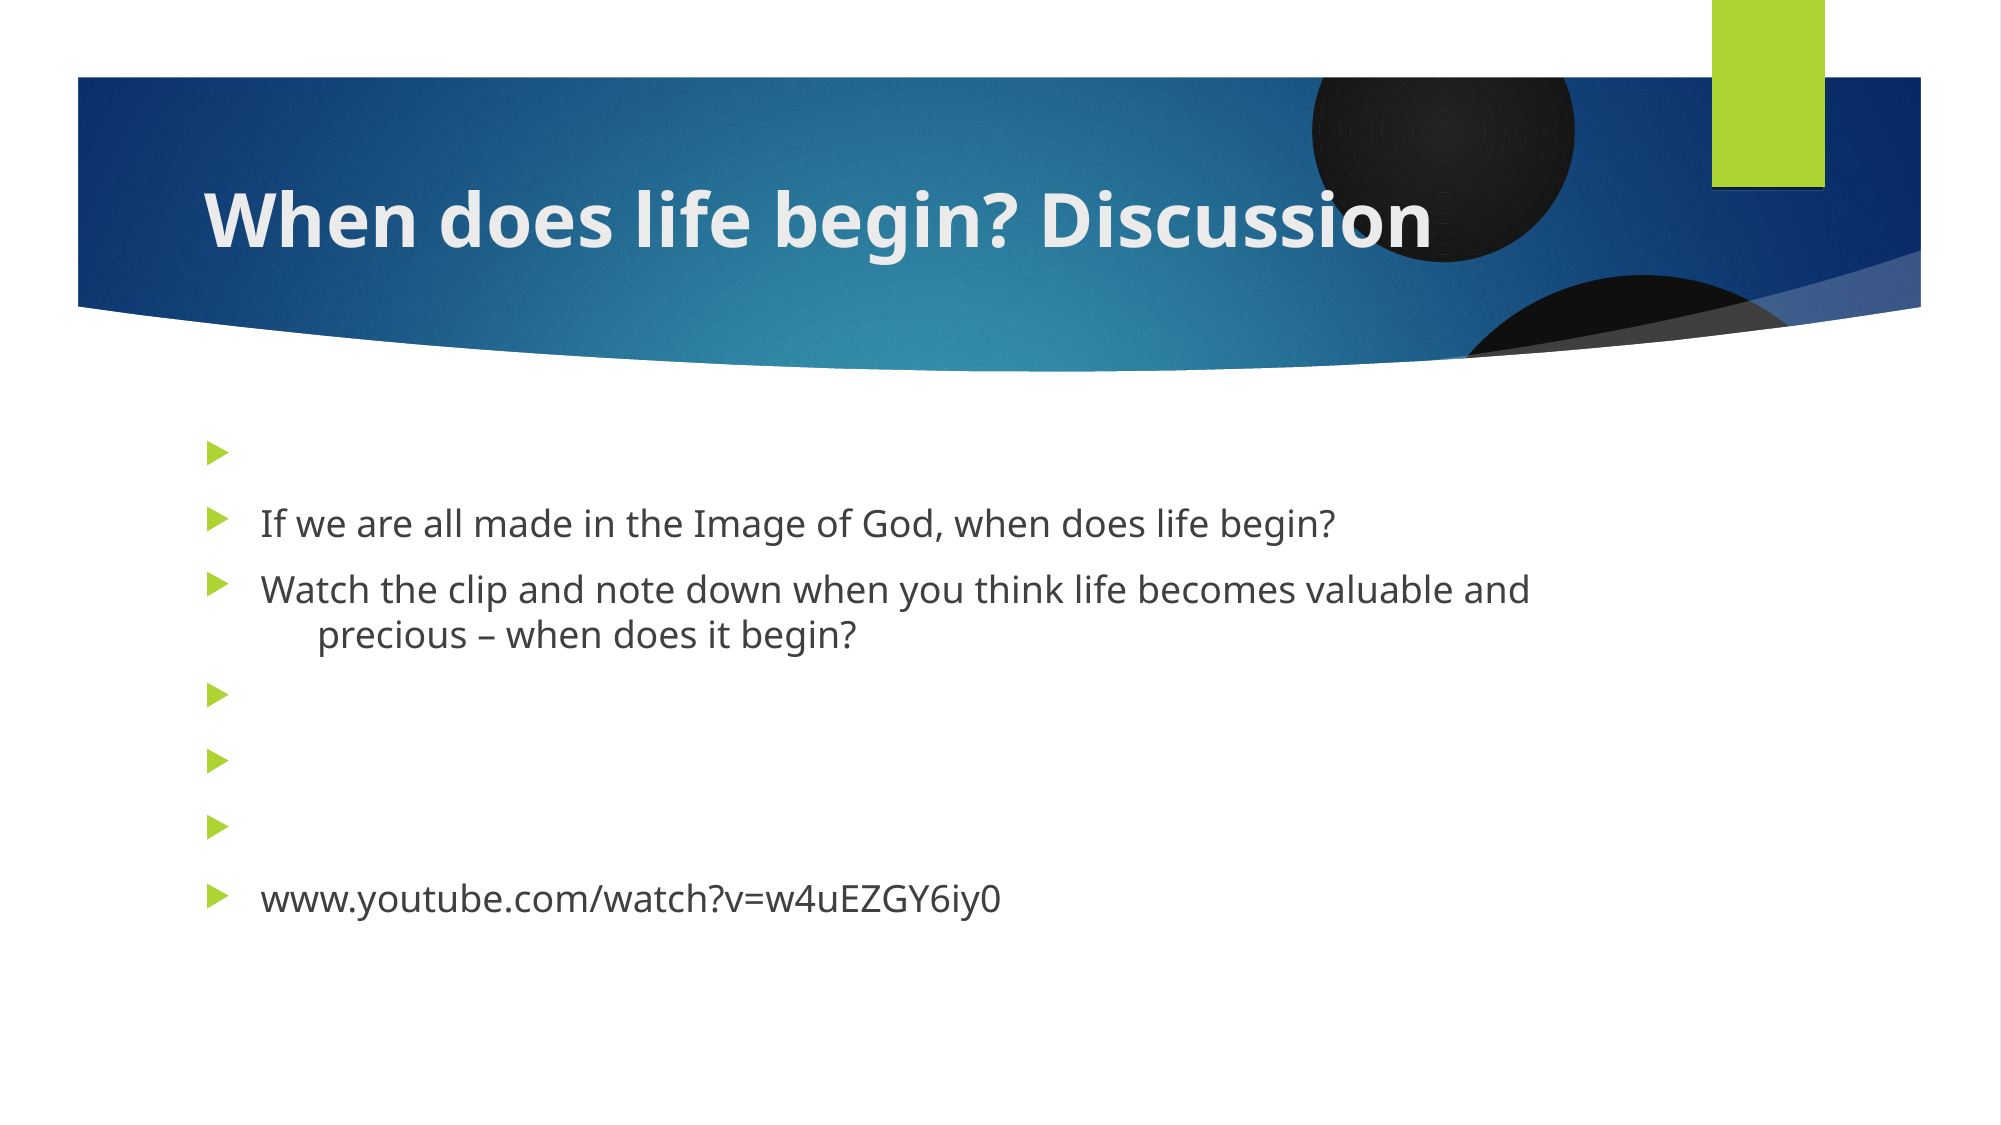

# When does life begin? Discussion
If we are all made in the Image of God, when does life begin?
Watch the clip and note down when you think life becomes valuable and precious – when does it begin?
www.youtube.com/watch?v=w4uEZGY6iy0